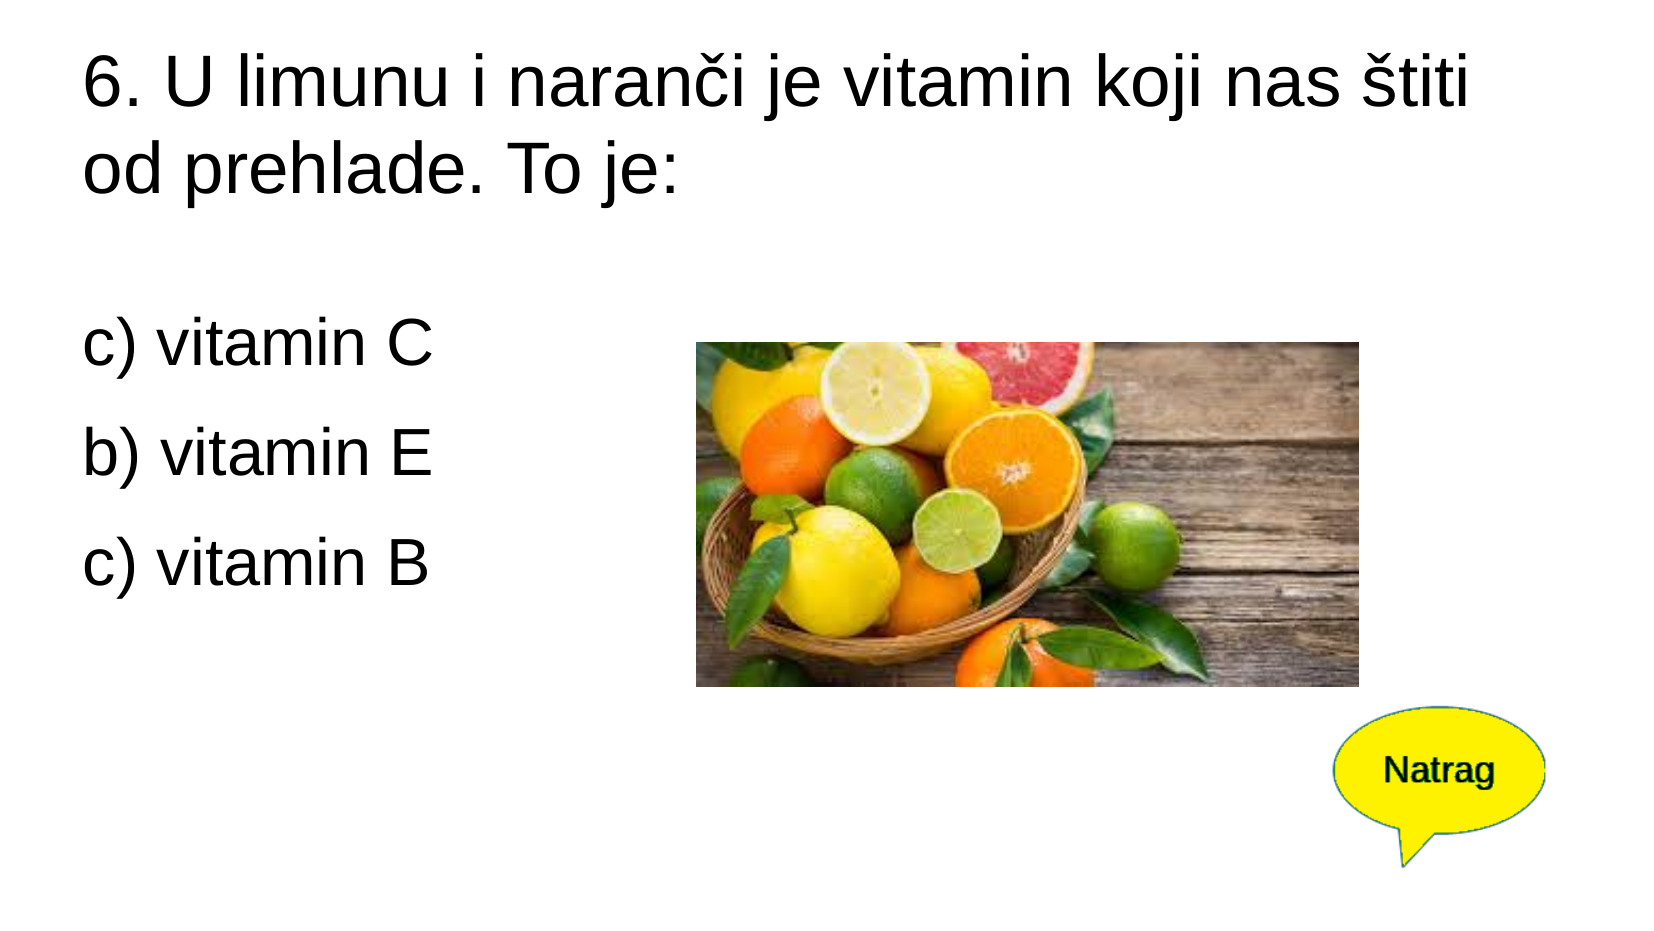

# 6. U limunu i naranči je vitamin koji nas štiti od prehlade. To je:
c) vitamin C
b) vitamin E
c) vitamin B